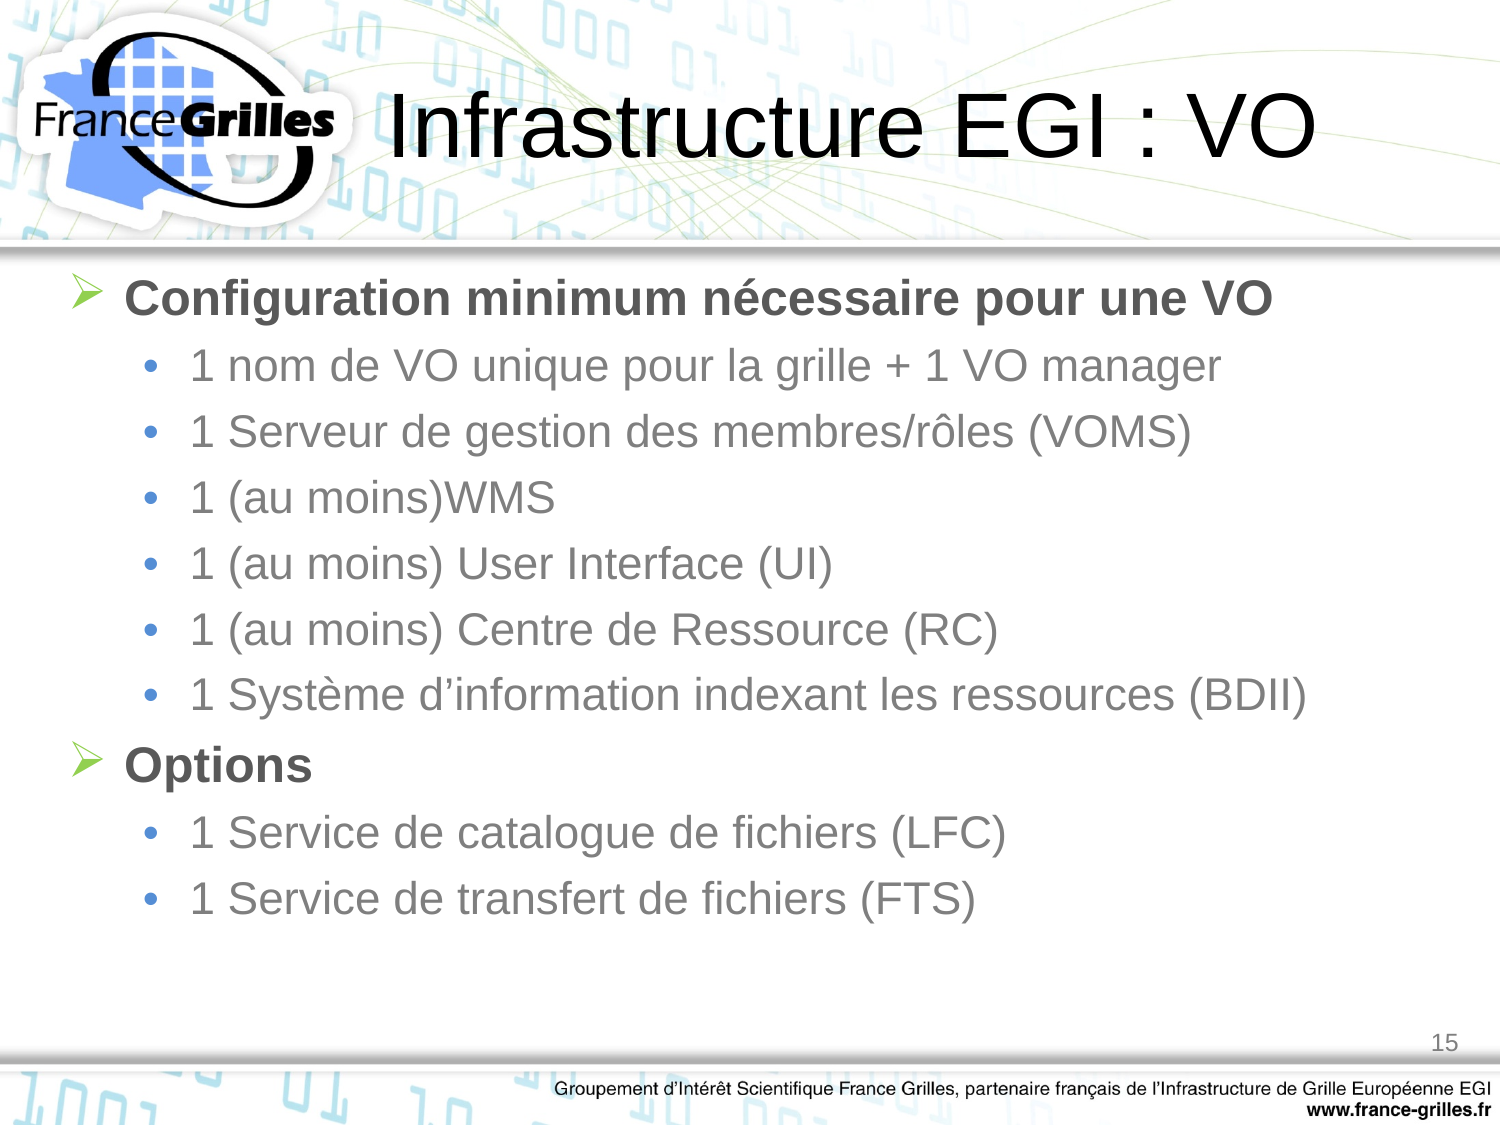

# Infrastructure EGI : VO
Configuration minimum nécessaire pour une VO
1 nom de VO unique pour la grille + 1 VO manager
1 Serveur de gestion des membres/rôles (VOMS)
1 (au moins)WMS
1 (au moins) User Interface (UI)
1 (au moins) Centre de Ressource (RC)
1 Système d’information indexant les ressources (BDII)
Options
1 Service de catalogue de fichiers (LFC)
1 Service de transfert de fichiers (FTS)
15